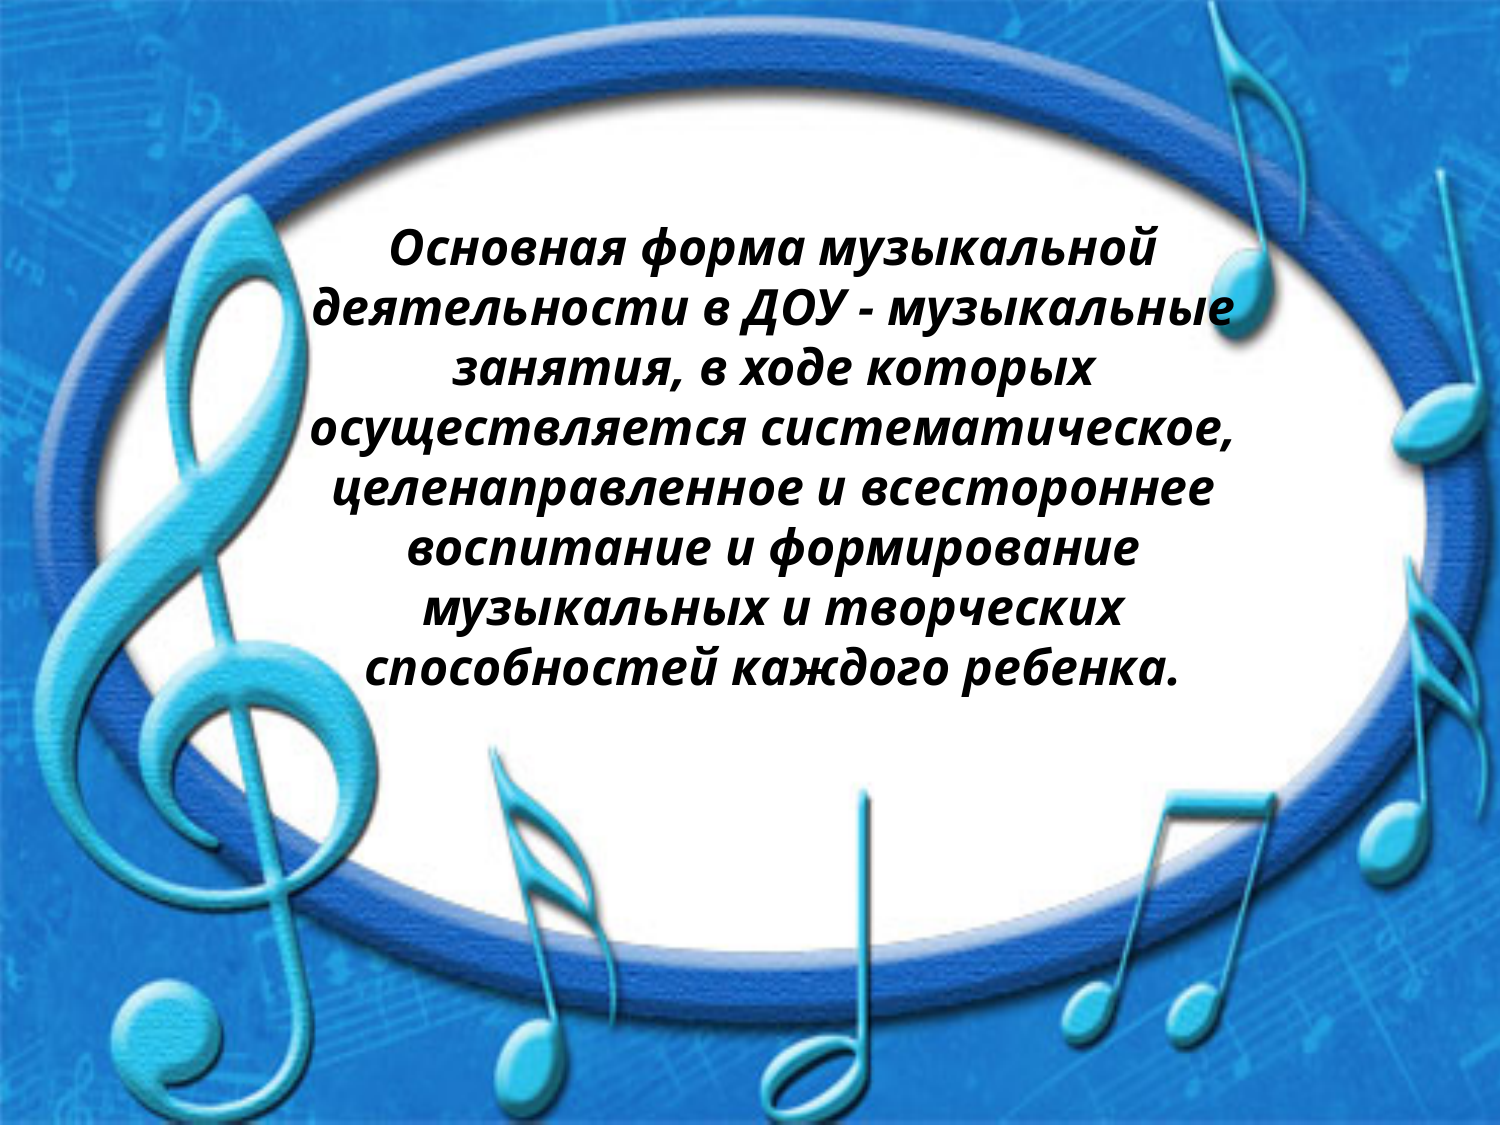

Основная форма музыкальной деятельности в ДОУ - музыкальные занятия, в ходе которых осуществляется систематическое, целенаправленное и всестороннее воспитание и формирование музыкальных и творческих способностей каждого ребенка.